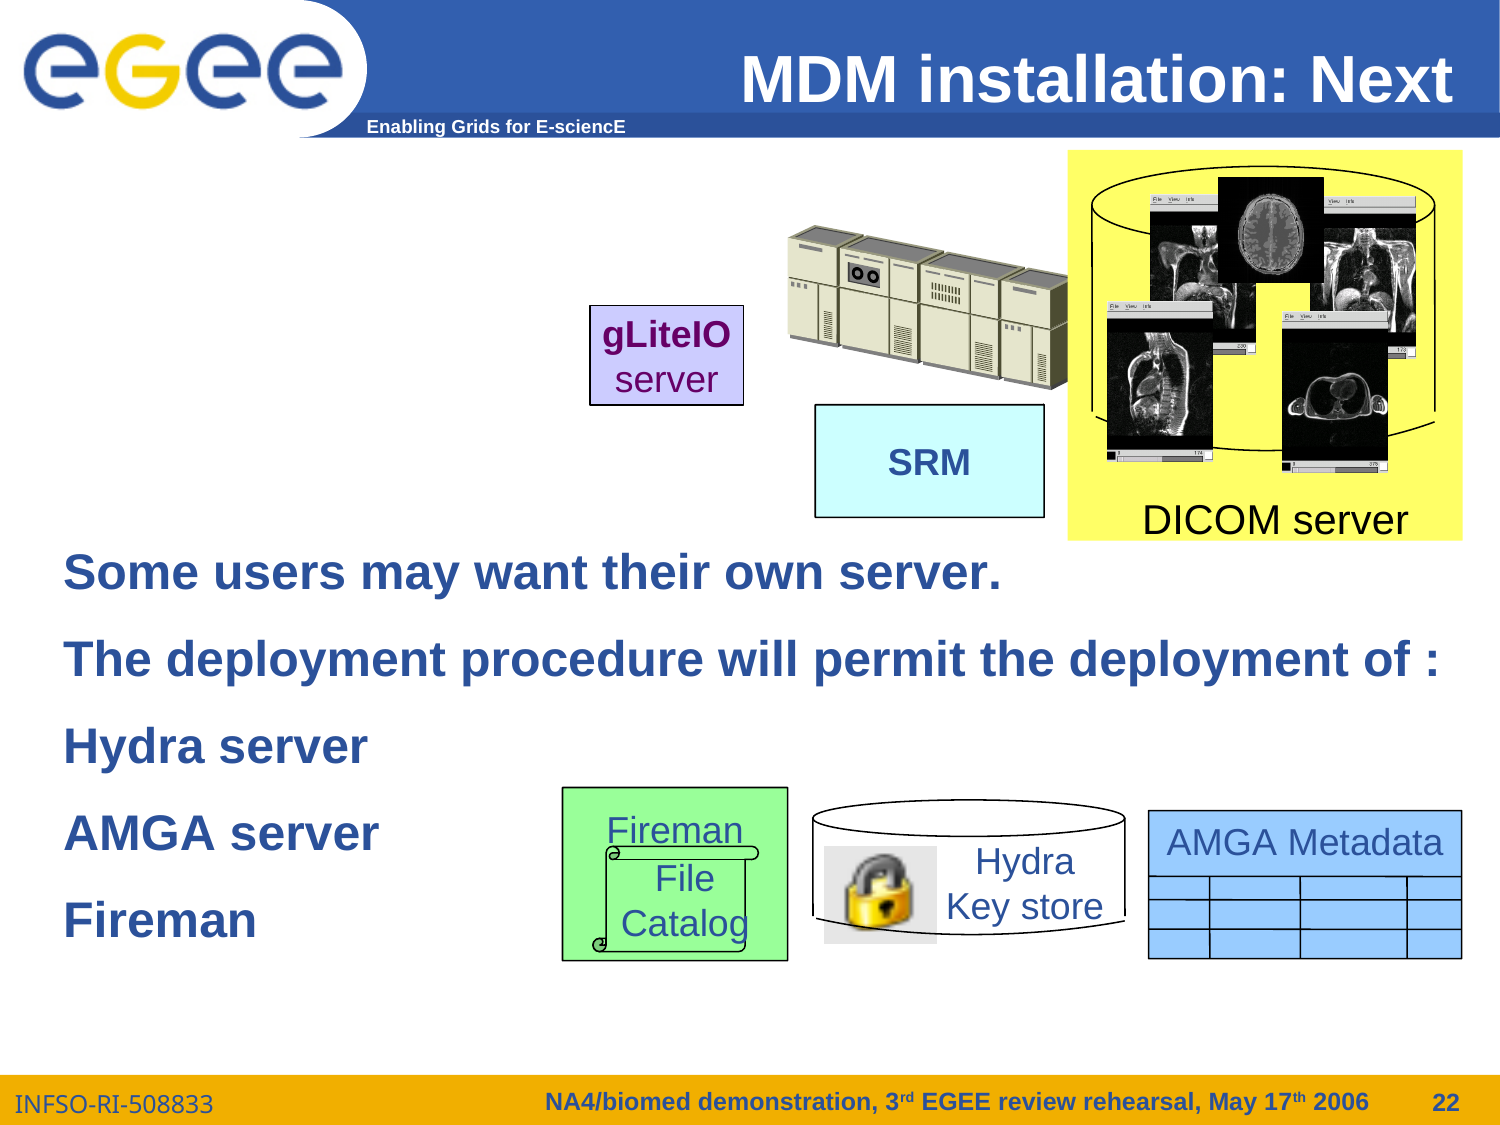

# MDM installation: Next
gLiteIO
server
SRM
DICOM server
Some users may want their own server.
The deployment procedure will permit the deployment of :
Hydra server
AMGA server
Fireman
Fireman
File
Catalog
Hydra
Key store
AMGA Metadata